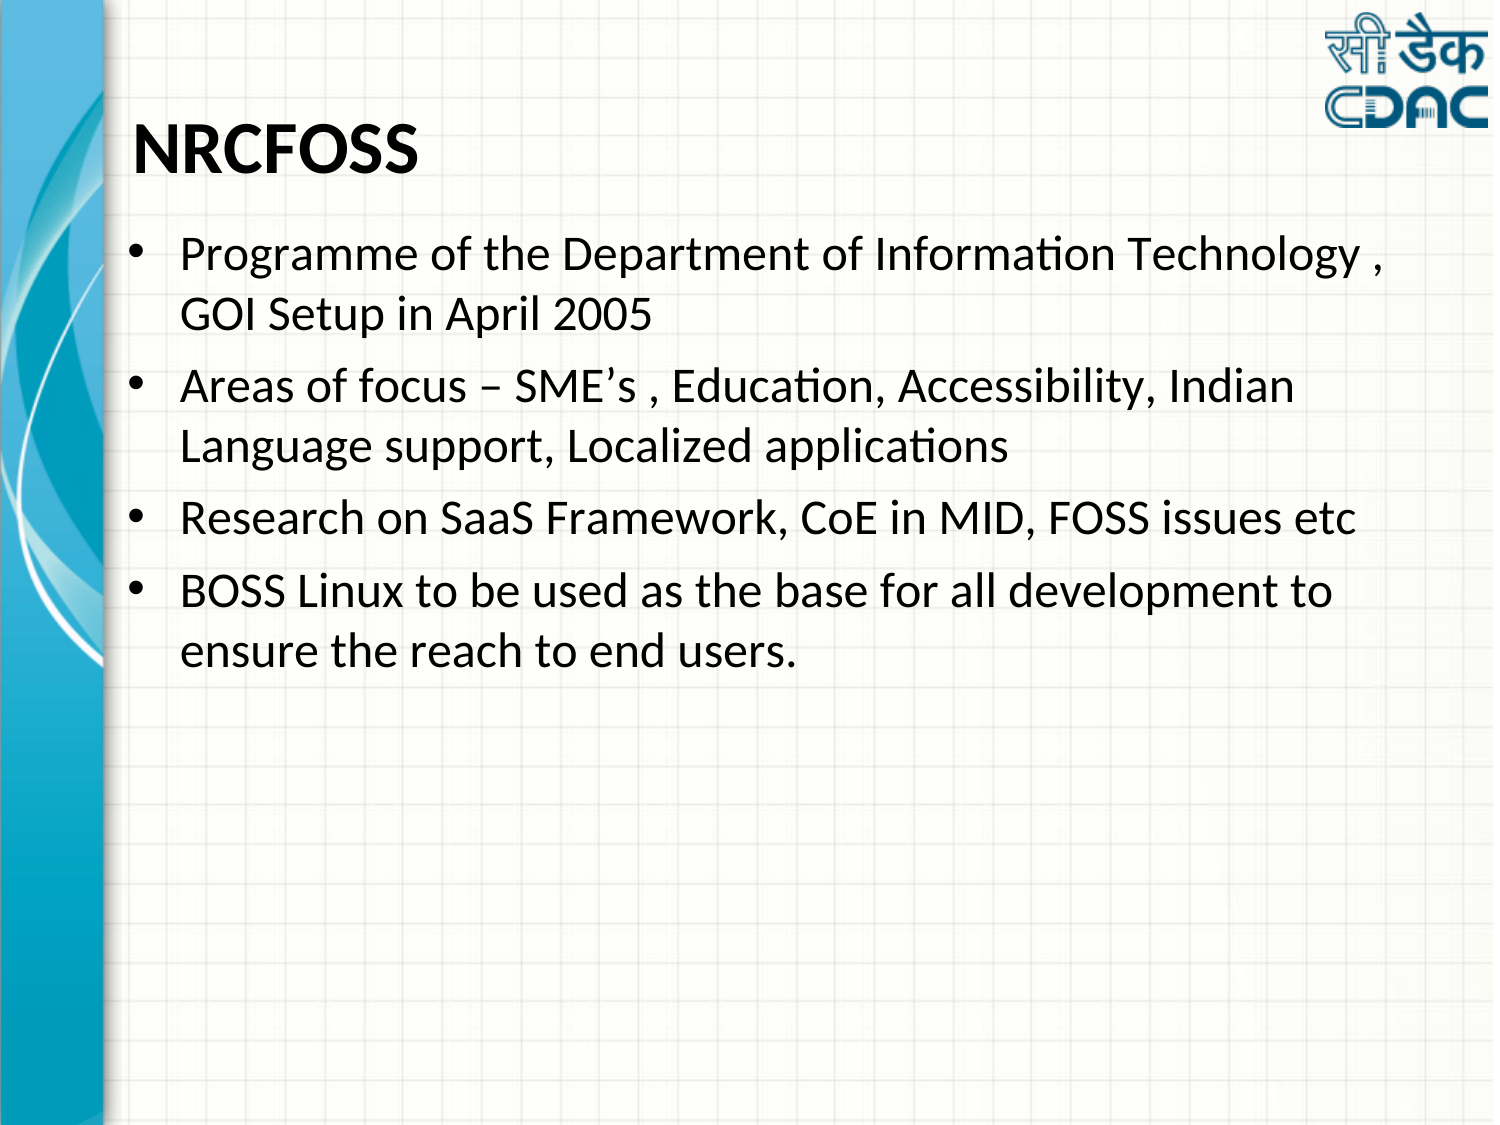

NRCFOSS
Programme of the Department of Information Technology , GOI Setup in April 2005
Areas of focus – SME’s , Education, Accessibility, Indian Language support, Localized applications
Research on SaaS Framework, CoE in MID, FOSS issues etc
BOSS Linux to be used as the base for all development to ensure the reach to end users.